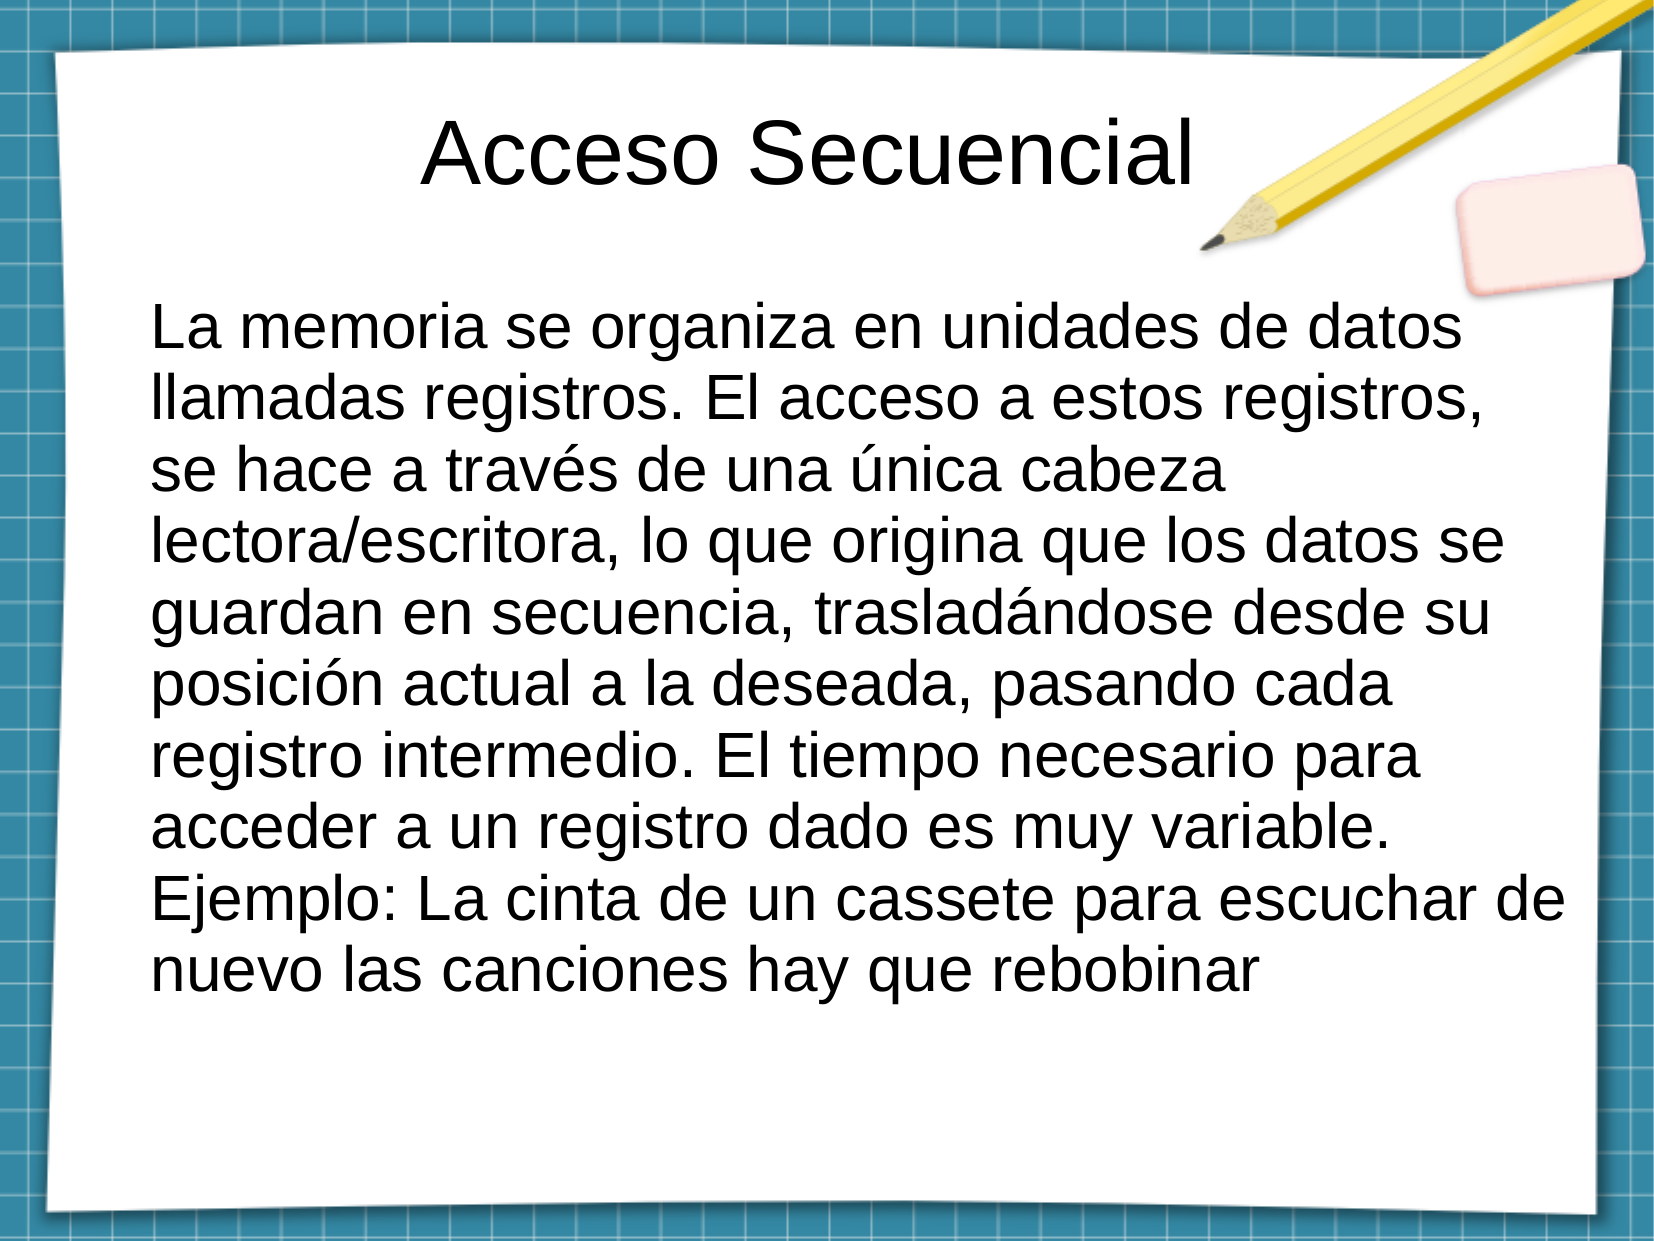

# Acceso Secuencial
La memoria se organiza en unidades de datos llamadas registros. El acceso a estos registros, se hace a través de una única cabeza lectora/escritora, lo que origina que los datos se guardan en secuencia, trasladándose desde su posición actual a la deseada, pasando cada registro intermedio. El tiempo necesario para acceder a un registro dado es muy variable. Ejemplo: La cinta de un cassete para escuchar de nuevo las canciones hay que rebobinar